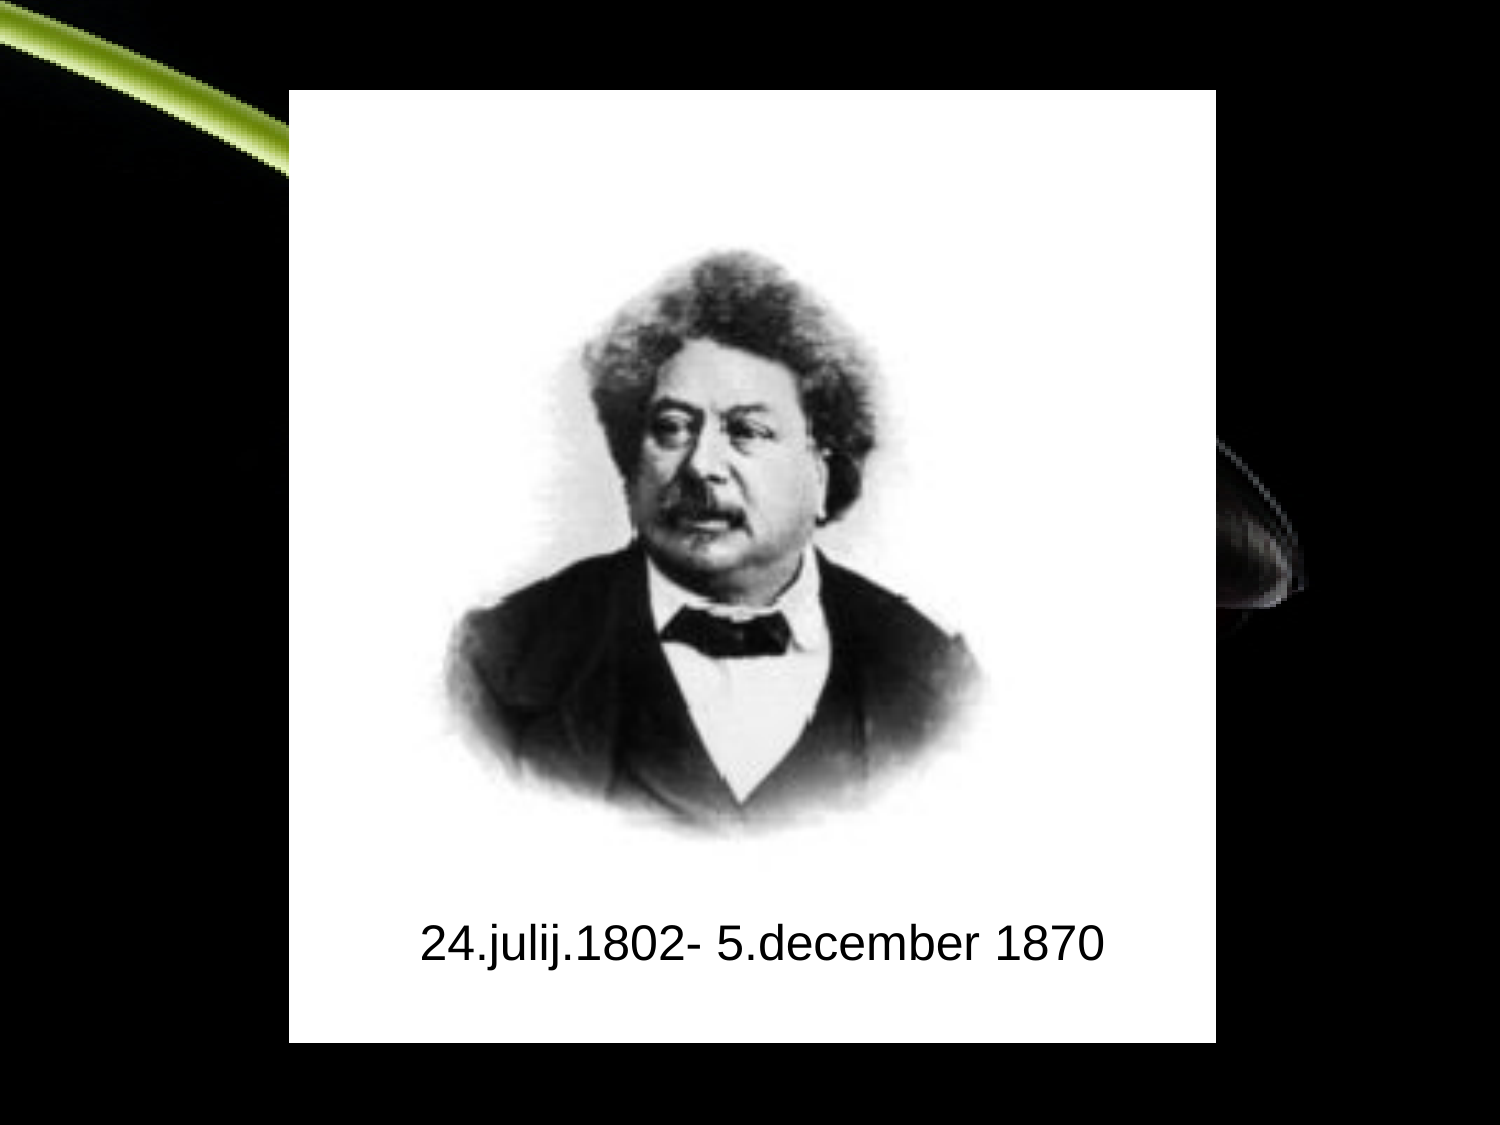

Po uspešnih gledaliških igrah pa je začel pisati romane, predvsem zgodovinske in herojske.
Njegova najbolj znana dela so: Grof Monte Cristo,Trije mušketirji, Dvajset let pozneje, Mož z železno masko, Črni tulipan
# 24.julij.1802- 5.december 1870